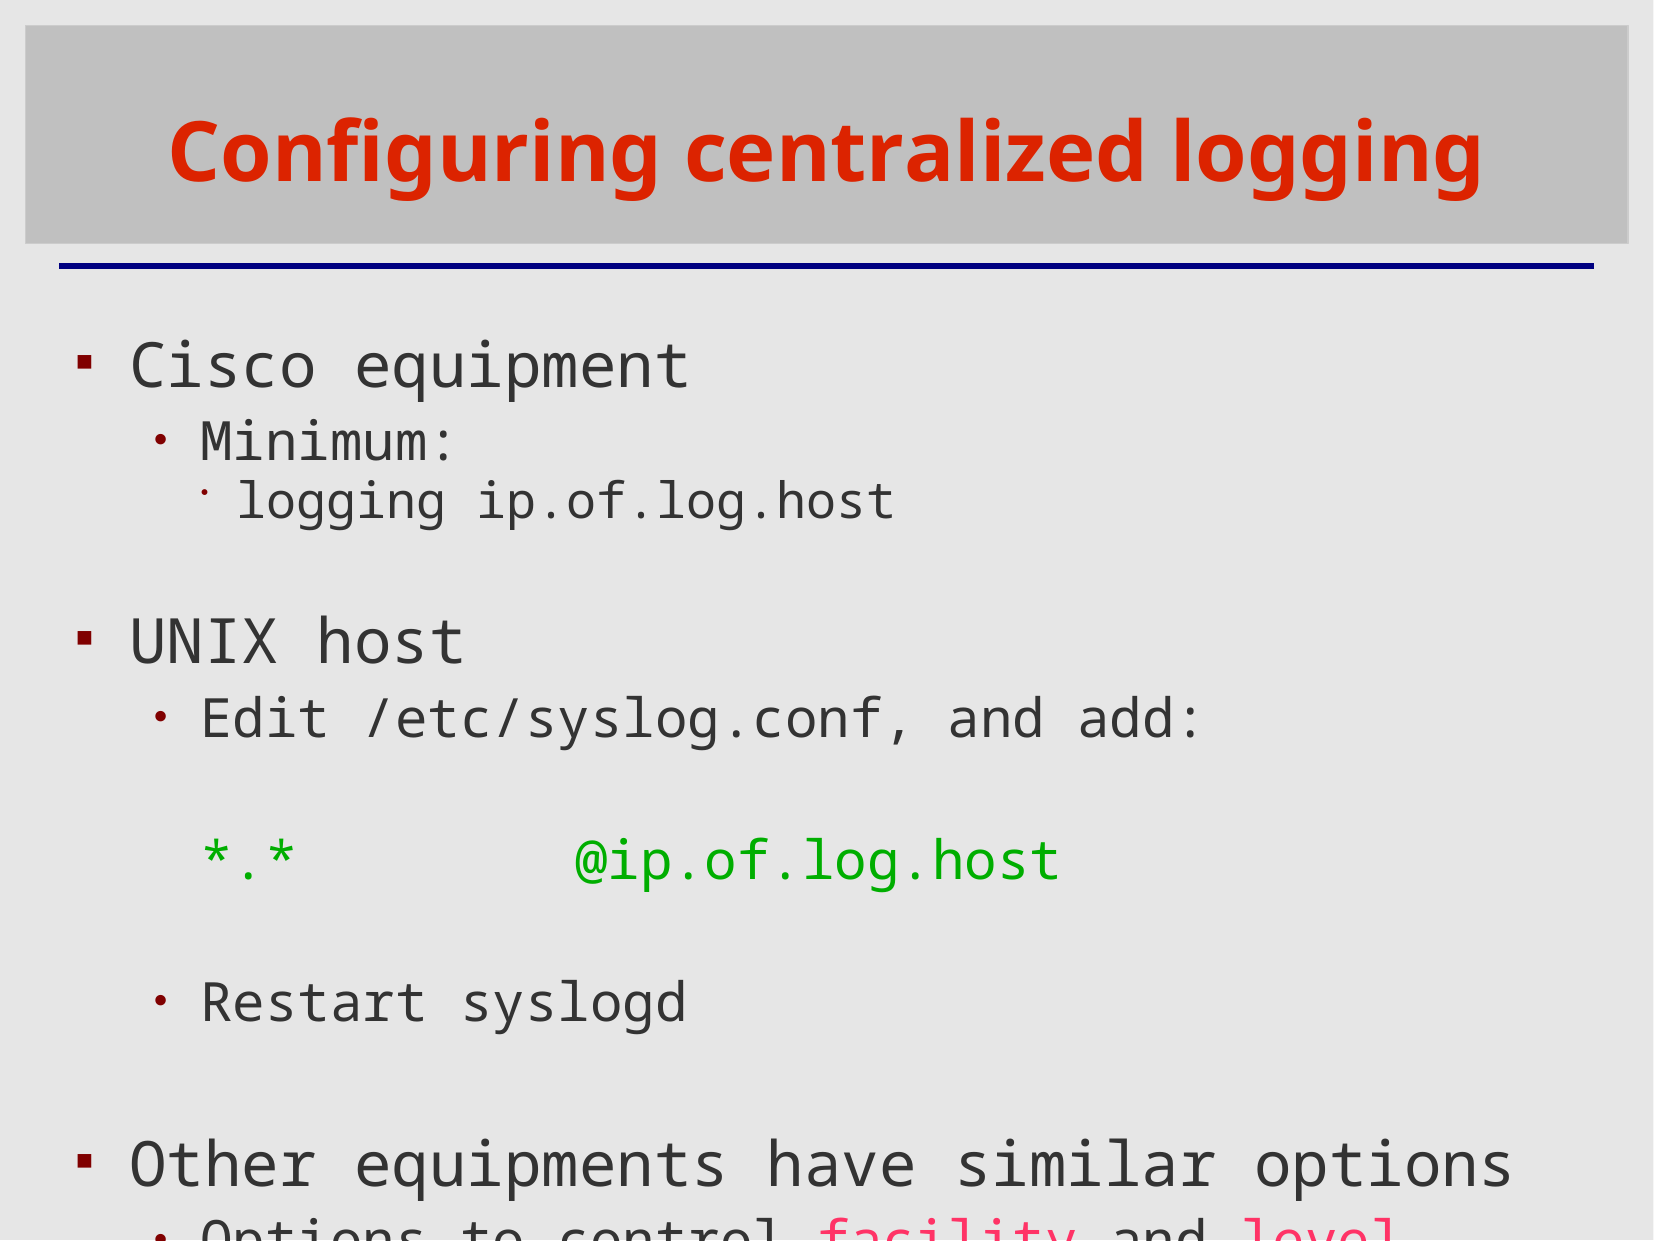

# Configuring centralized logging
Cisco equipment
Minimum:
logging ip.of.log.host
UNIX host
Edit /etc/syslog.conf, and add:
*.*				@ip.of.log.host
Restart syslogd
Other equipments have similar options
Options to control facility and level